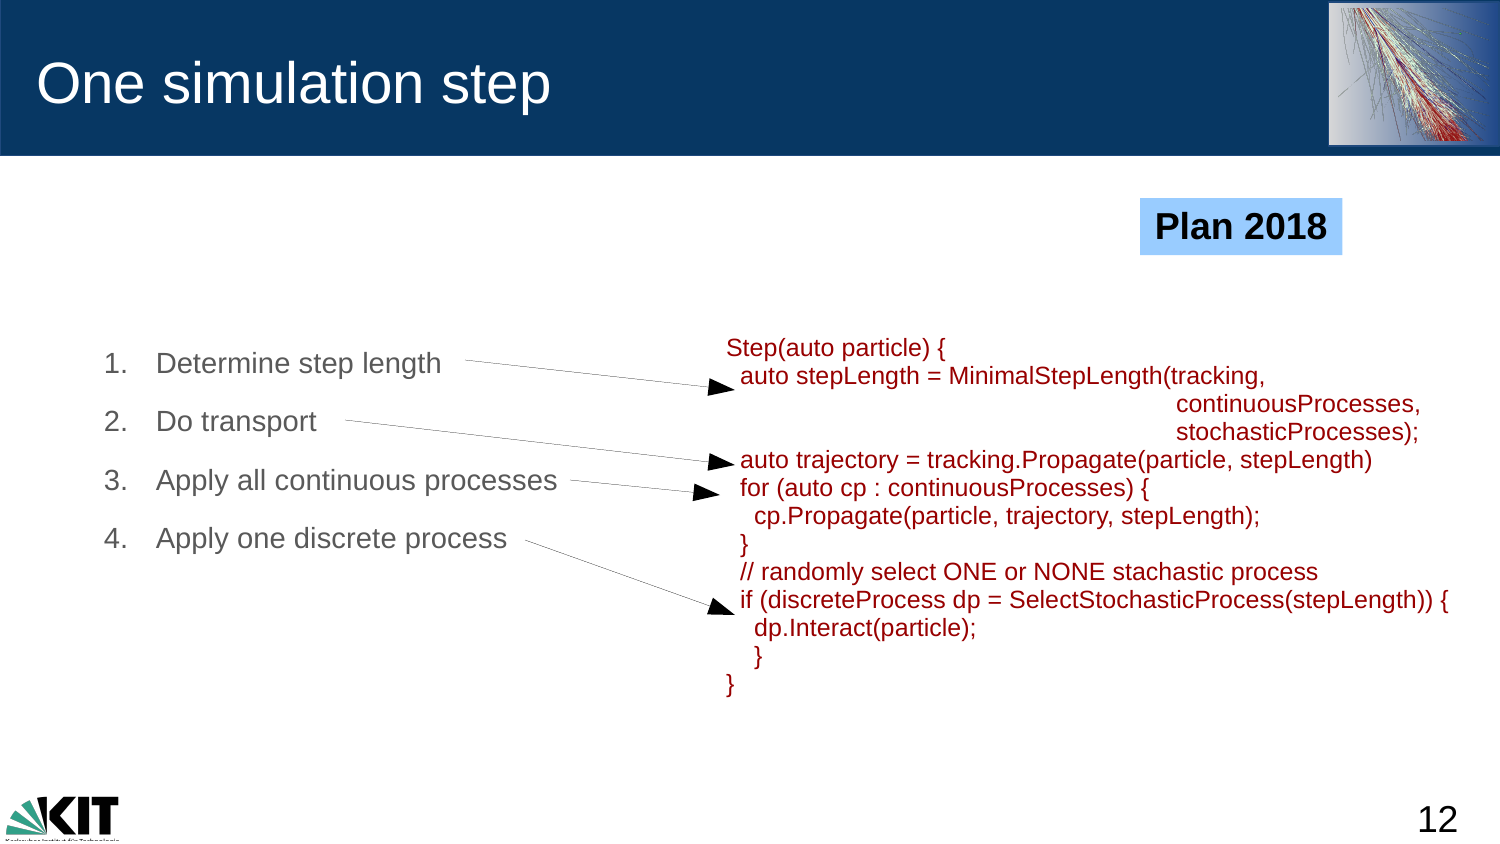

One simulation step
Plan 2018
Step(auto particle) {
 auto stepLength = MinimalStepLength(tracking,
						continuousProcesses,
						stochasticProcesses);
 auto trajectory = tracking.Propagate(particle, stepLength)
 for (auto cp : continuousProcesses) {
 cp.Propagate(particle, trajectory, stepLength);
 }
 // randomly select ONE or NONE stachastic process
 if (discreteProcess dp = SelectStochasticProcess(stepLength)) {
 dp.Interact(particle);
 }
}
Determine step length
Do transport
Apply all continuous processes
Apply one discrete process